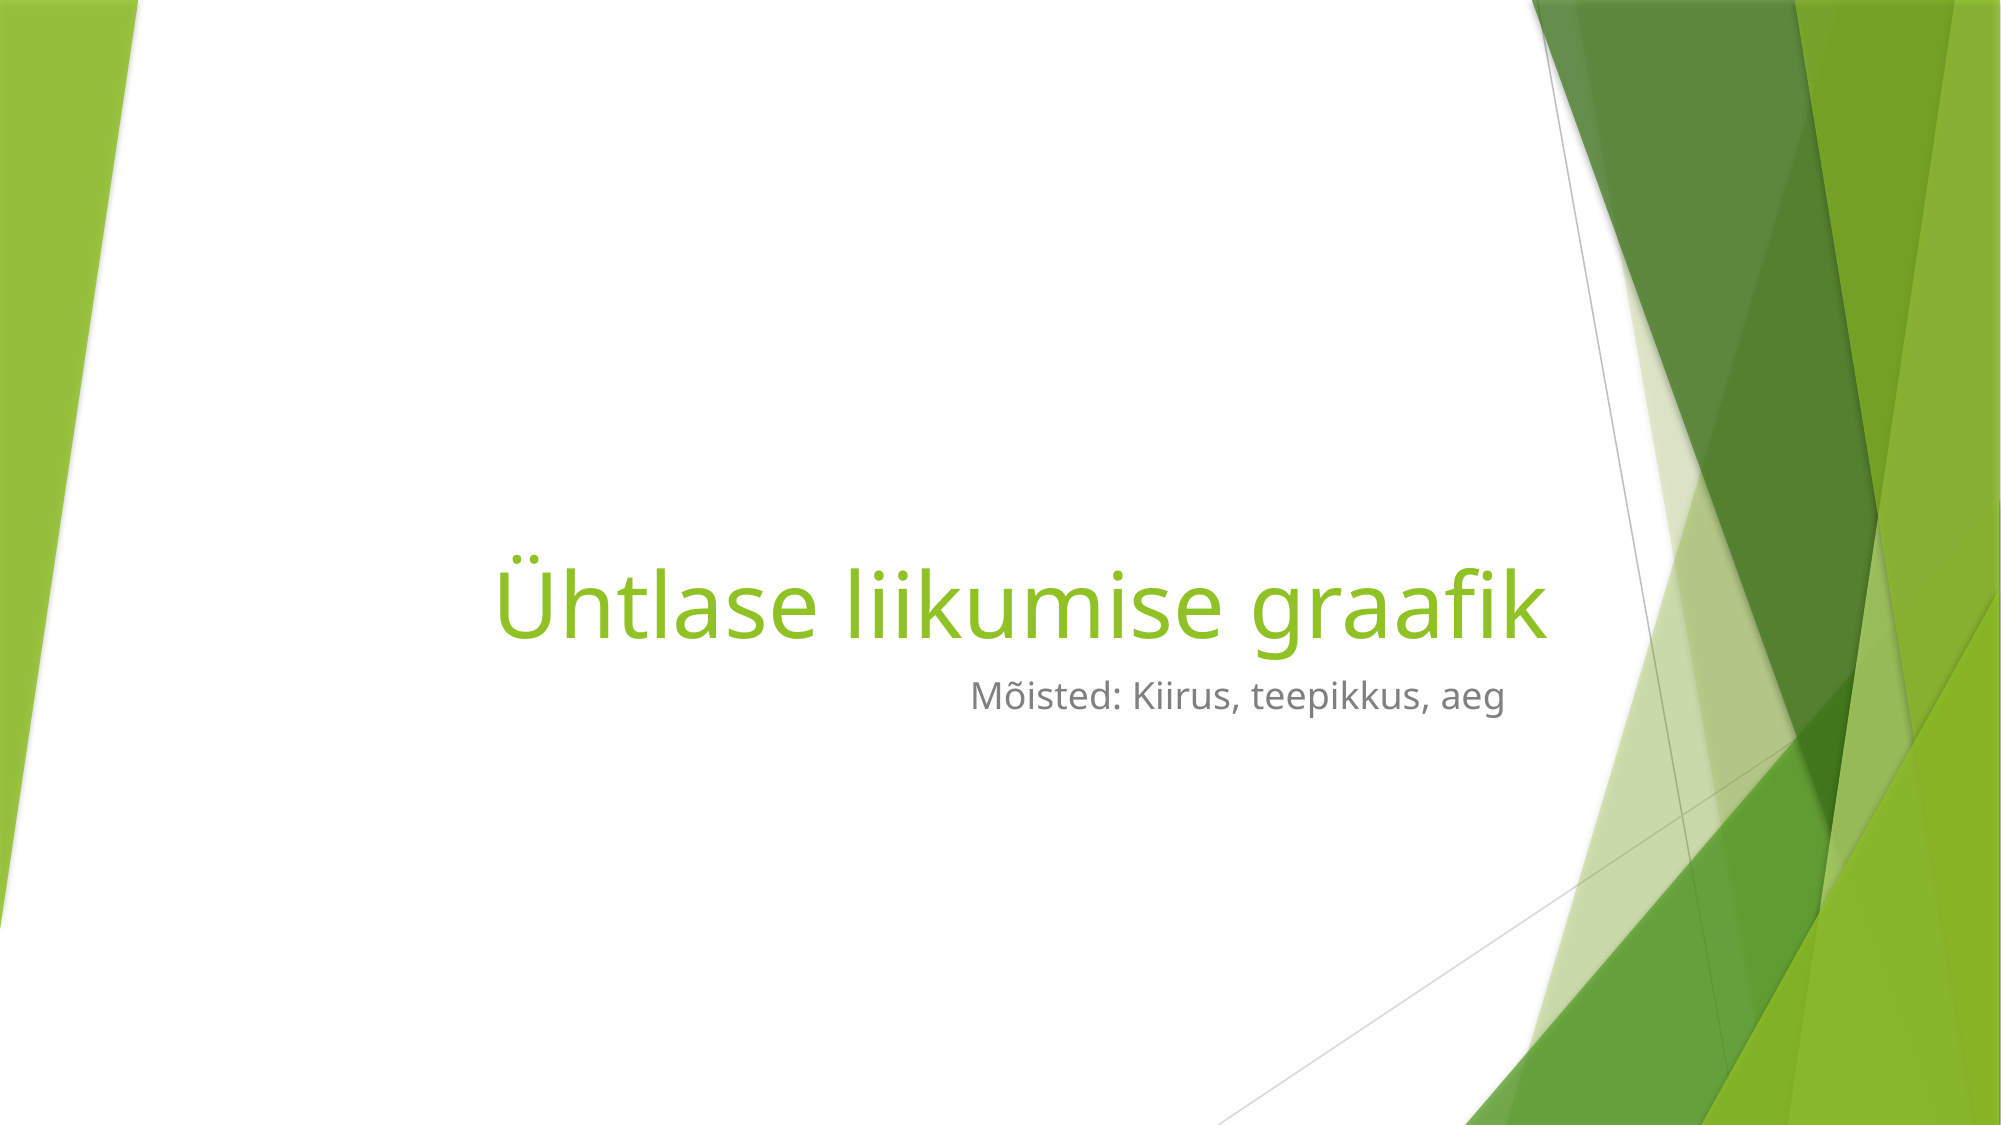

# Ühtlase liikumise graafik
Mõisted: Kiirus, teepikkus, aeg